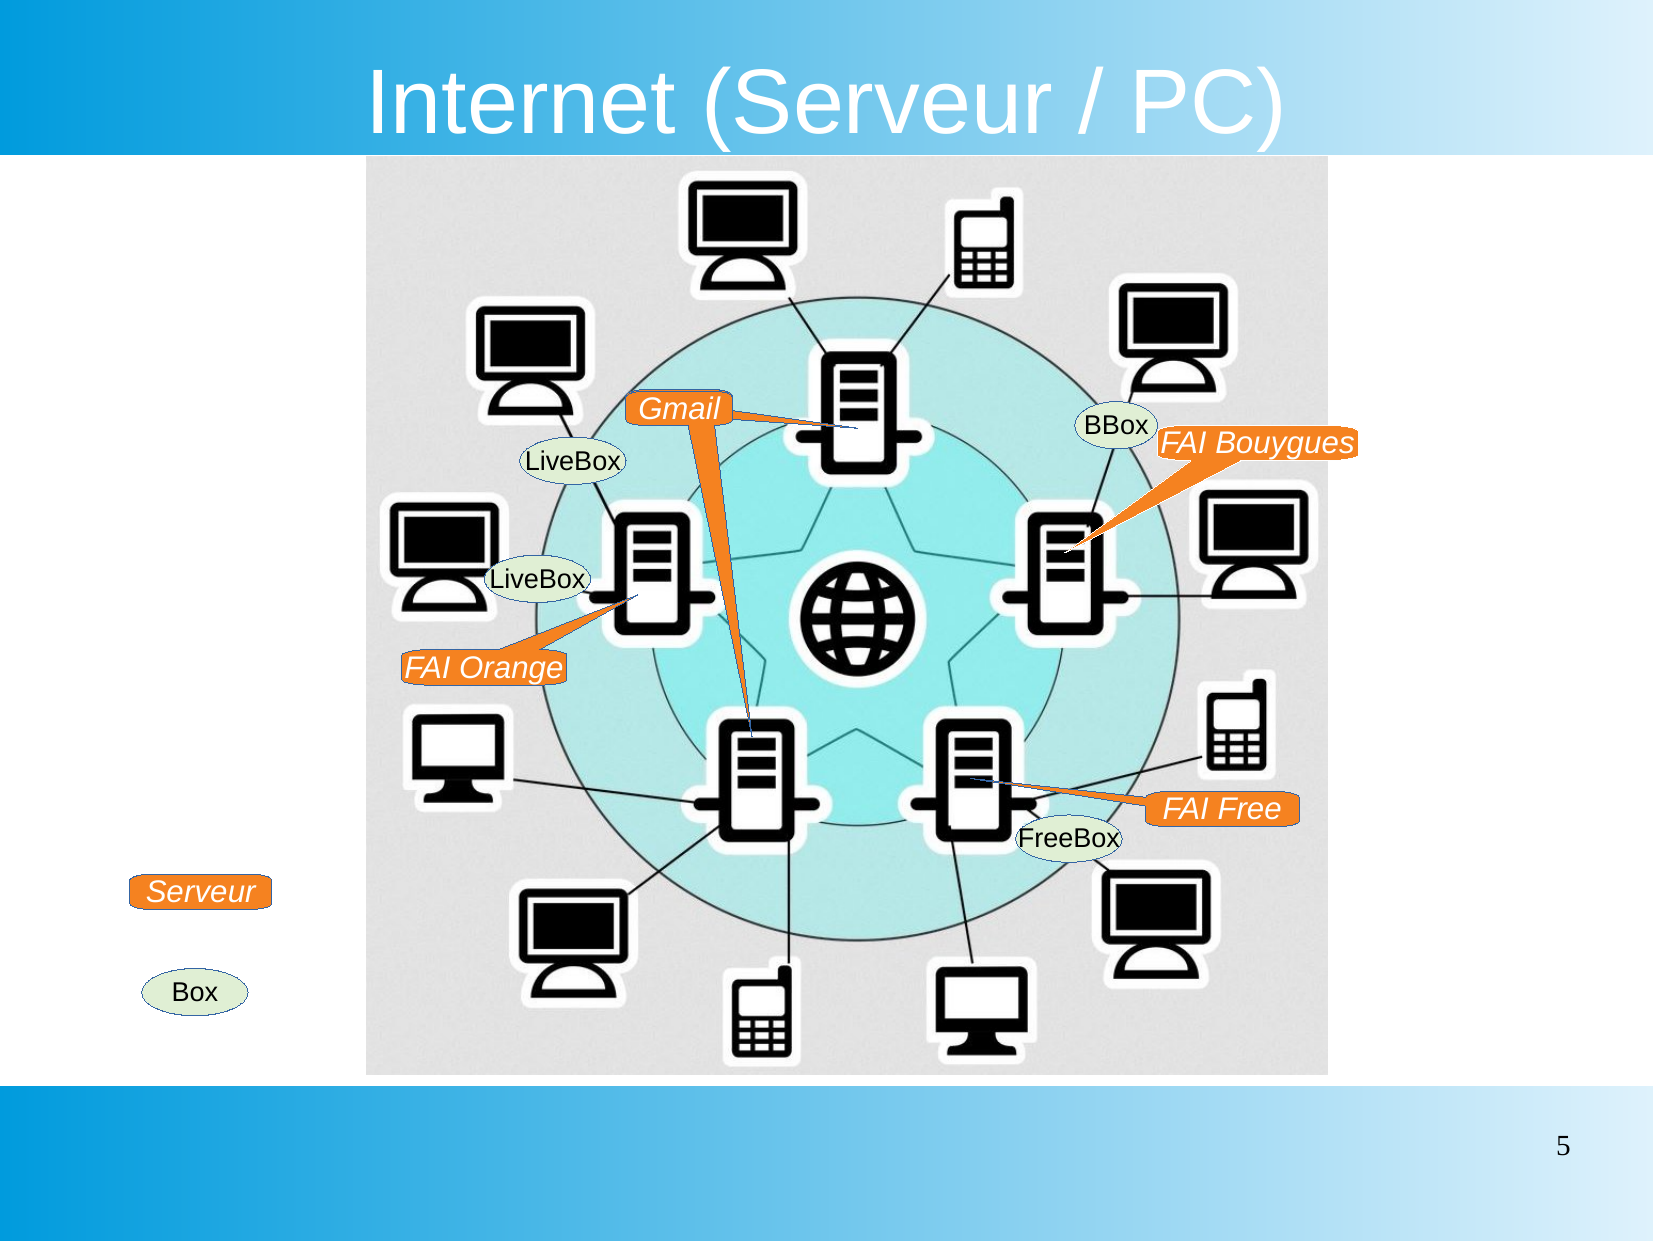

# Internet (Serveur / PC)
Gmail
Gmail
FAI Bouygues
FAI Orange
FAI Free
Serveur
BBox
LiveBox
LiveBox
FreeBox
Box
5